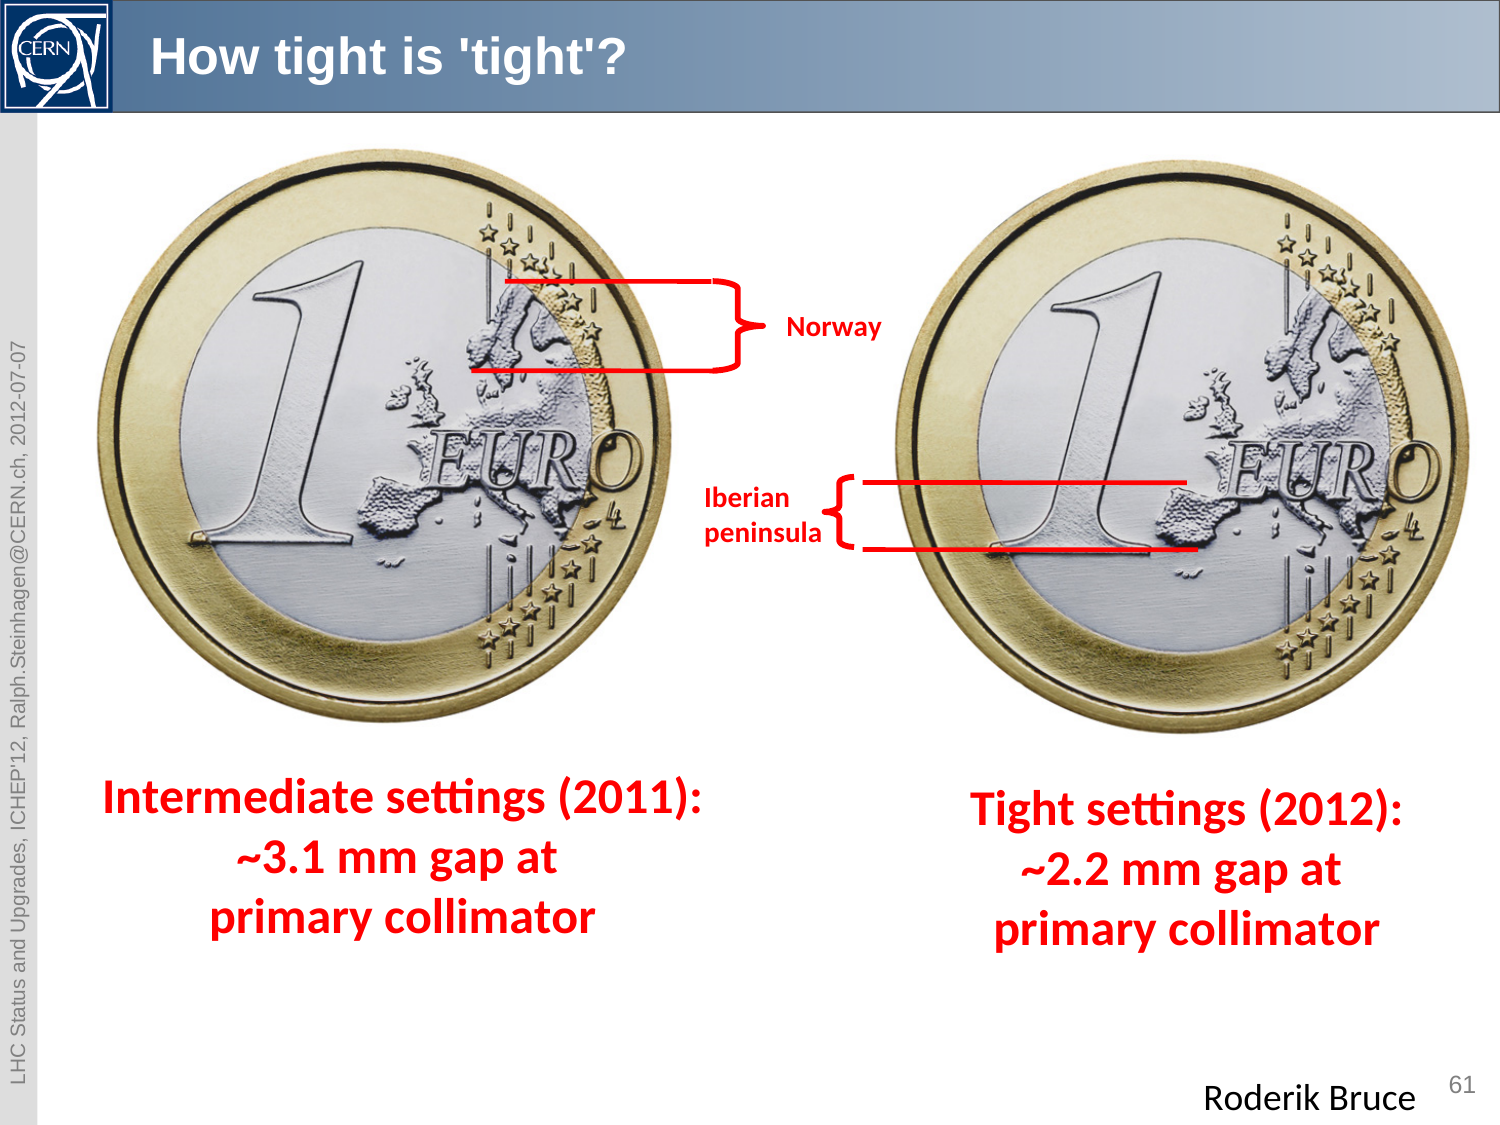

# How tight is 'tight'?
Norway
Iberian
peninsula
Intermediate settings (2011):
~3.1 mm gap at
primary collimator
Tight settings (2012):
~2.2 mm gap at
primary collimator
Roderik Bruce